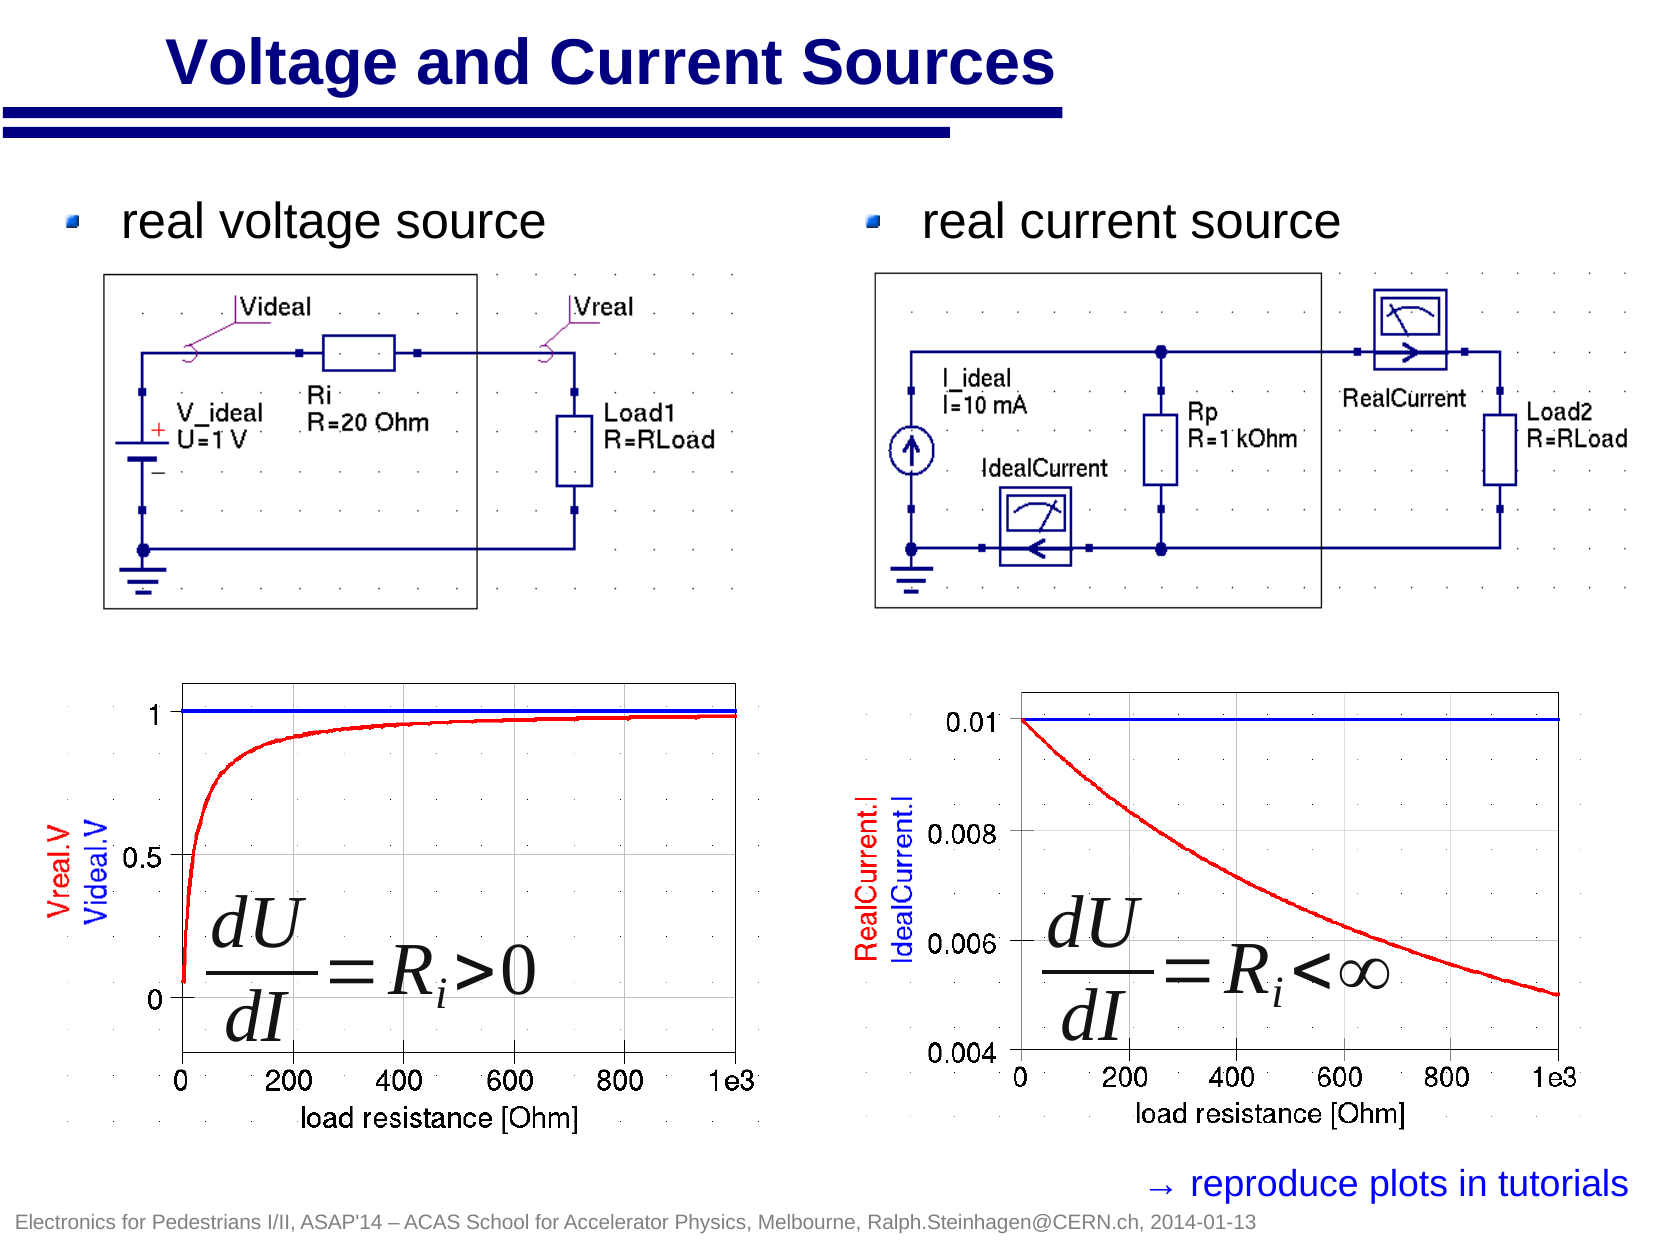

# Voltage and Current Sources
real voltage source
real current source
→ reproduce plots in tutorials